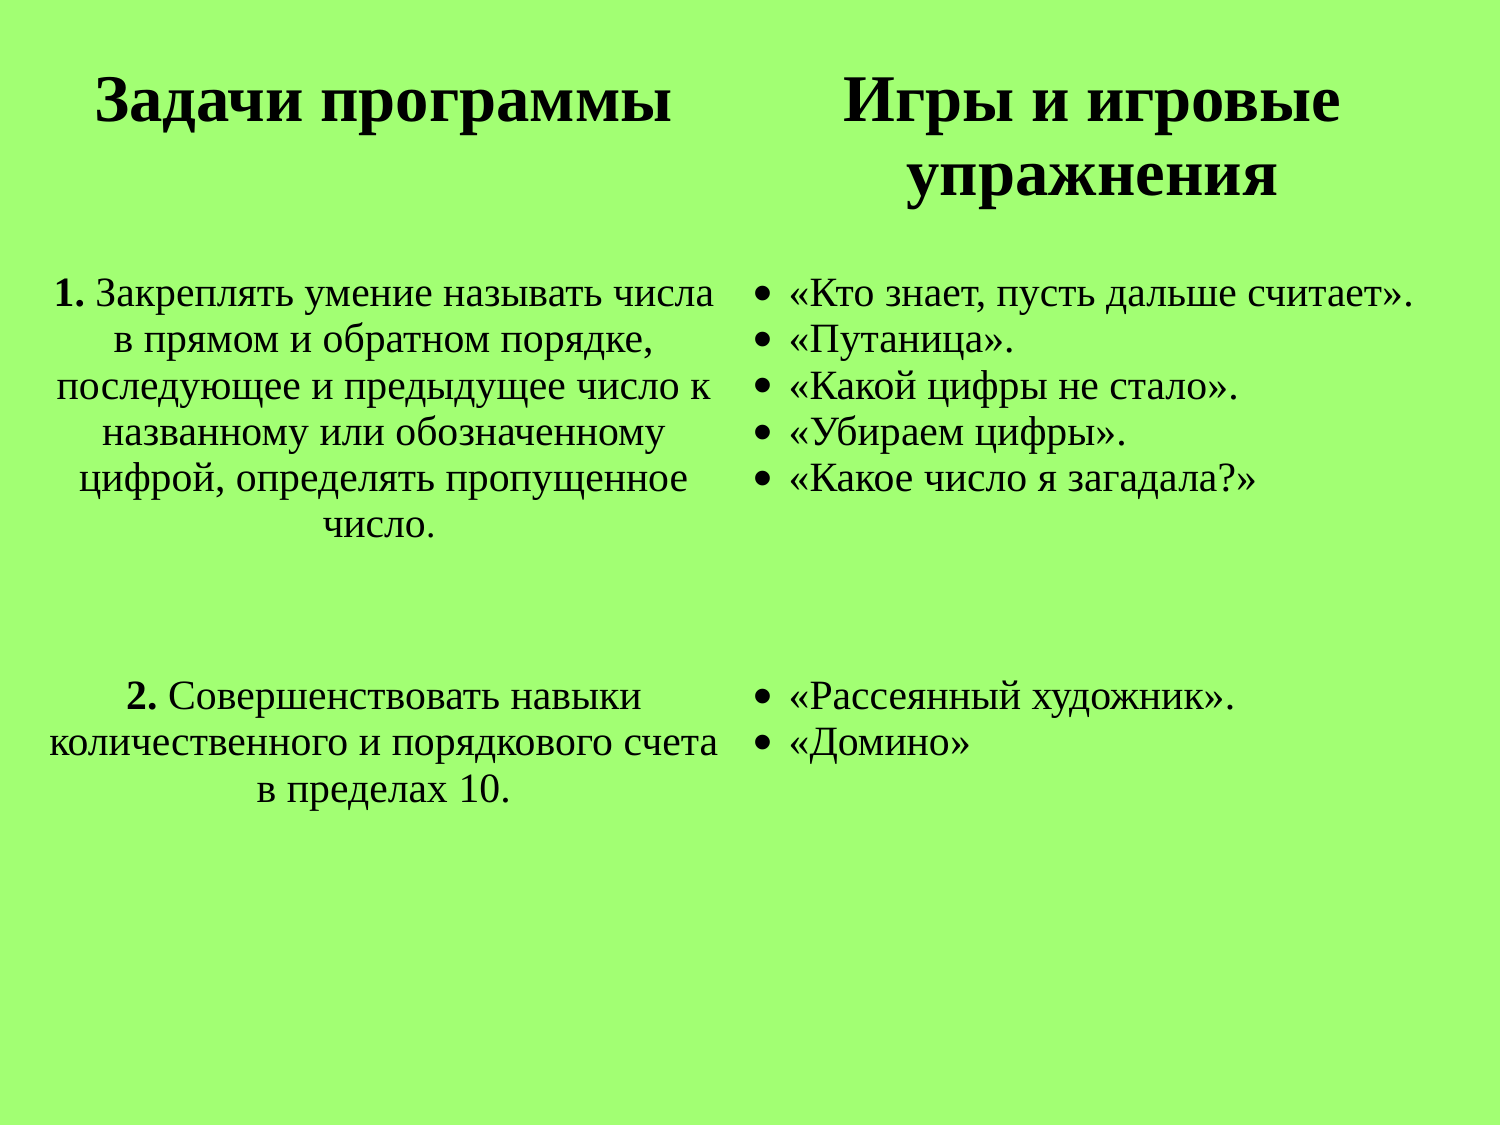

| Задачи программы | Игры и игровые упражнения |
| --- | --- |
| 1. Закреплять умение называть числа в прямом и обратном порядке, последующее и предыдущее число к названному или обозначенному цифрой, определять пропущенное число. | «Кто знает, пусть дальше считает». «Путаница». «Какой цифры не стало». «Убираем цифры». «Какое число я загадала?» |
| 2. Совершенствовать навыки количественного и порядкового счета в пределах 10. | «Рассеянный художник». «Домино» |